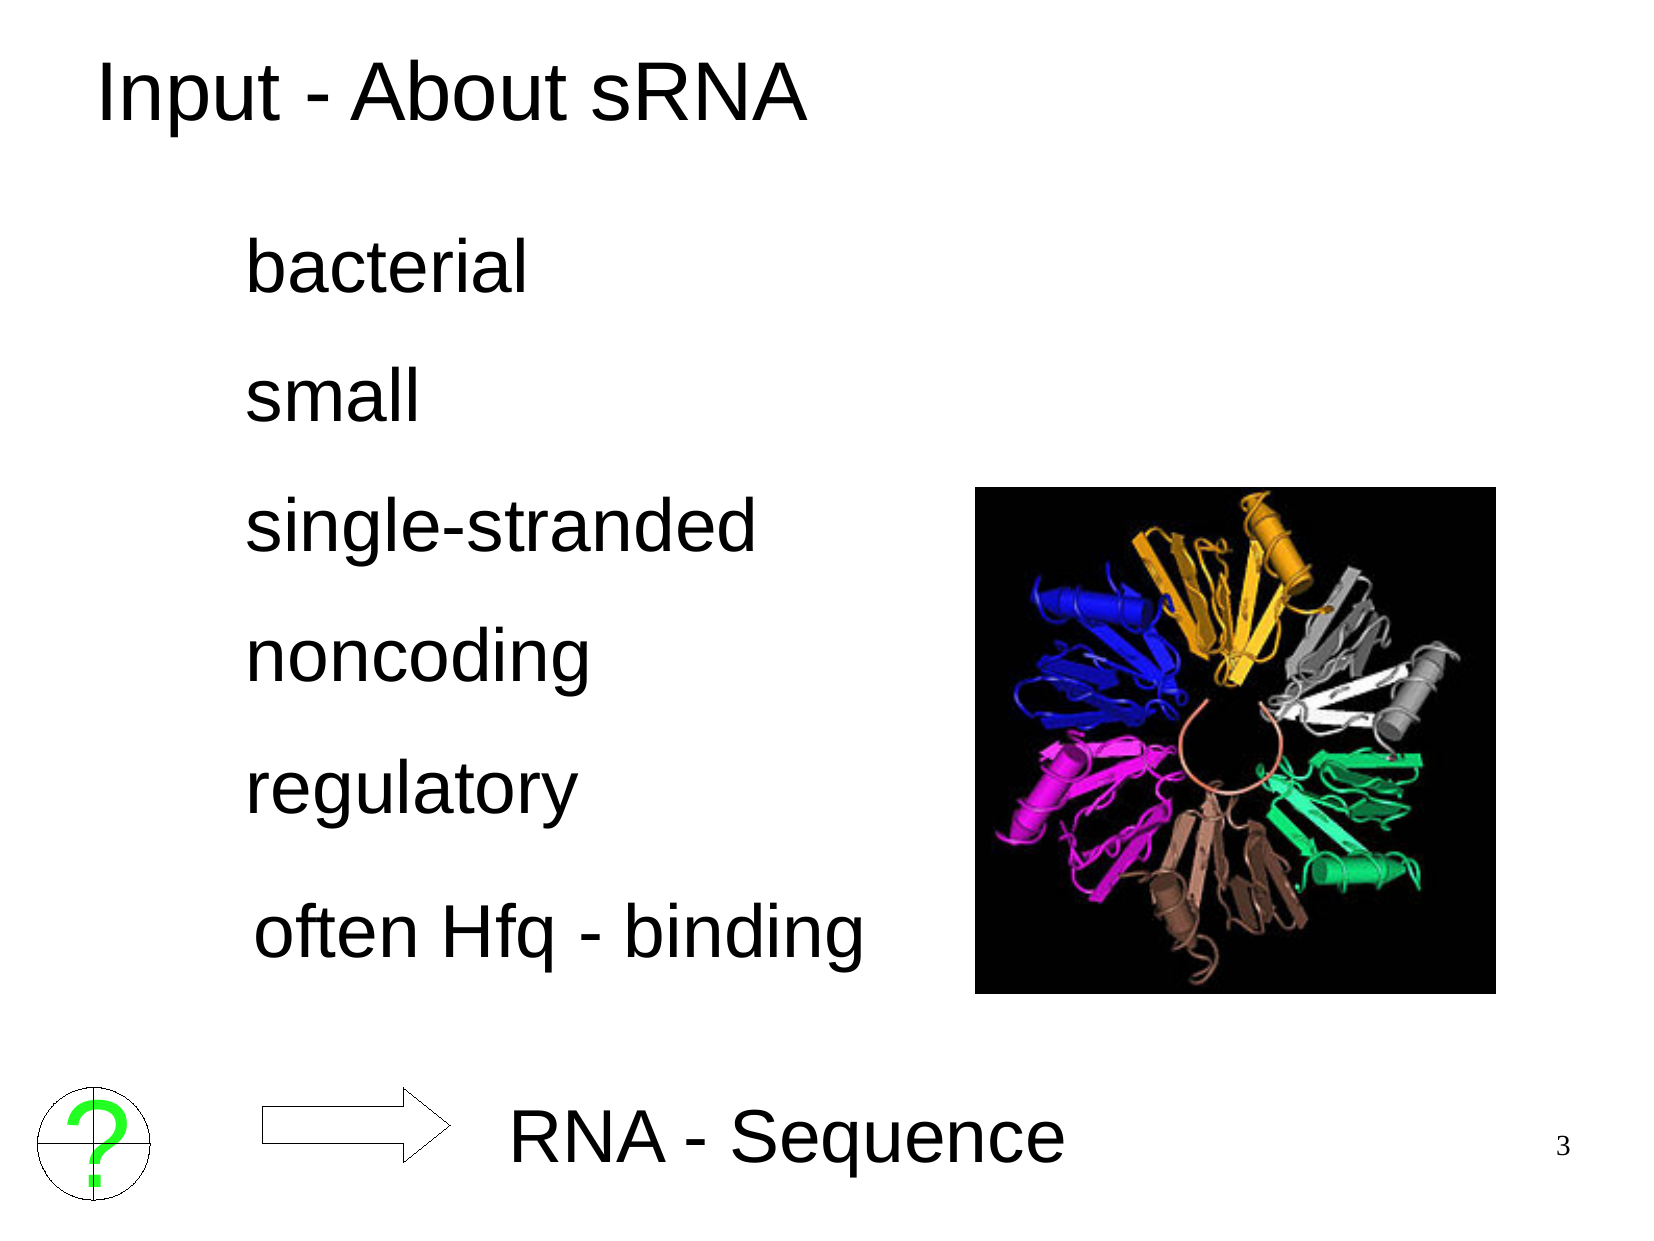

Input - About sRNA
bacterial
small
single-stranded
noncoding
regulatory
often Hfq - binding
RNA - Sequence
?
3